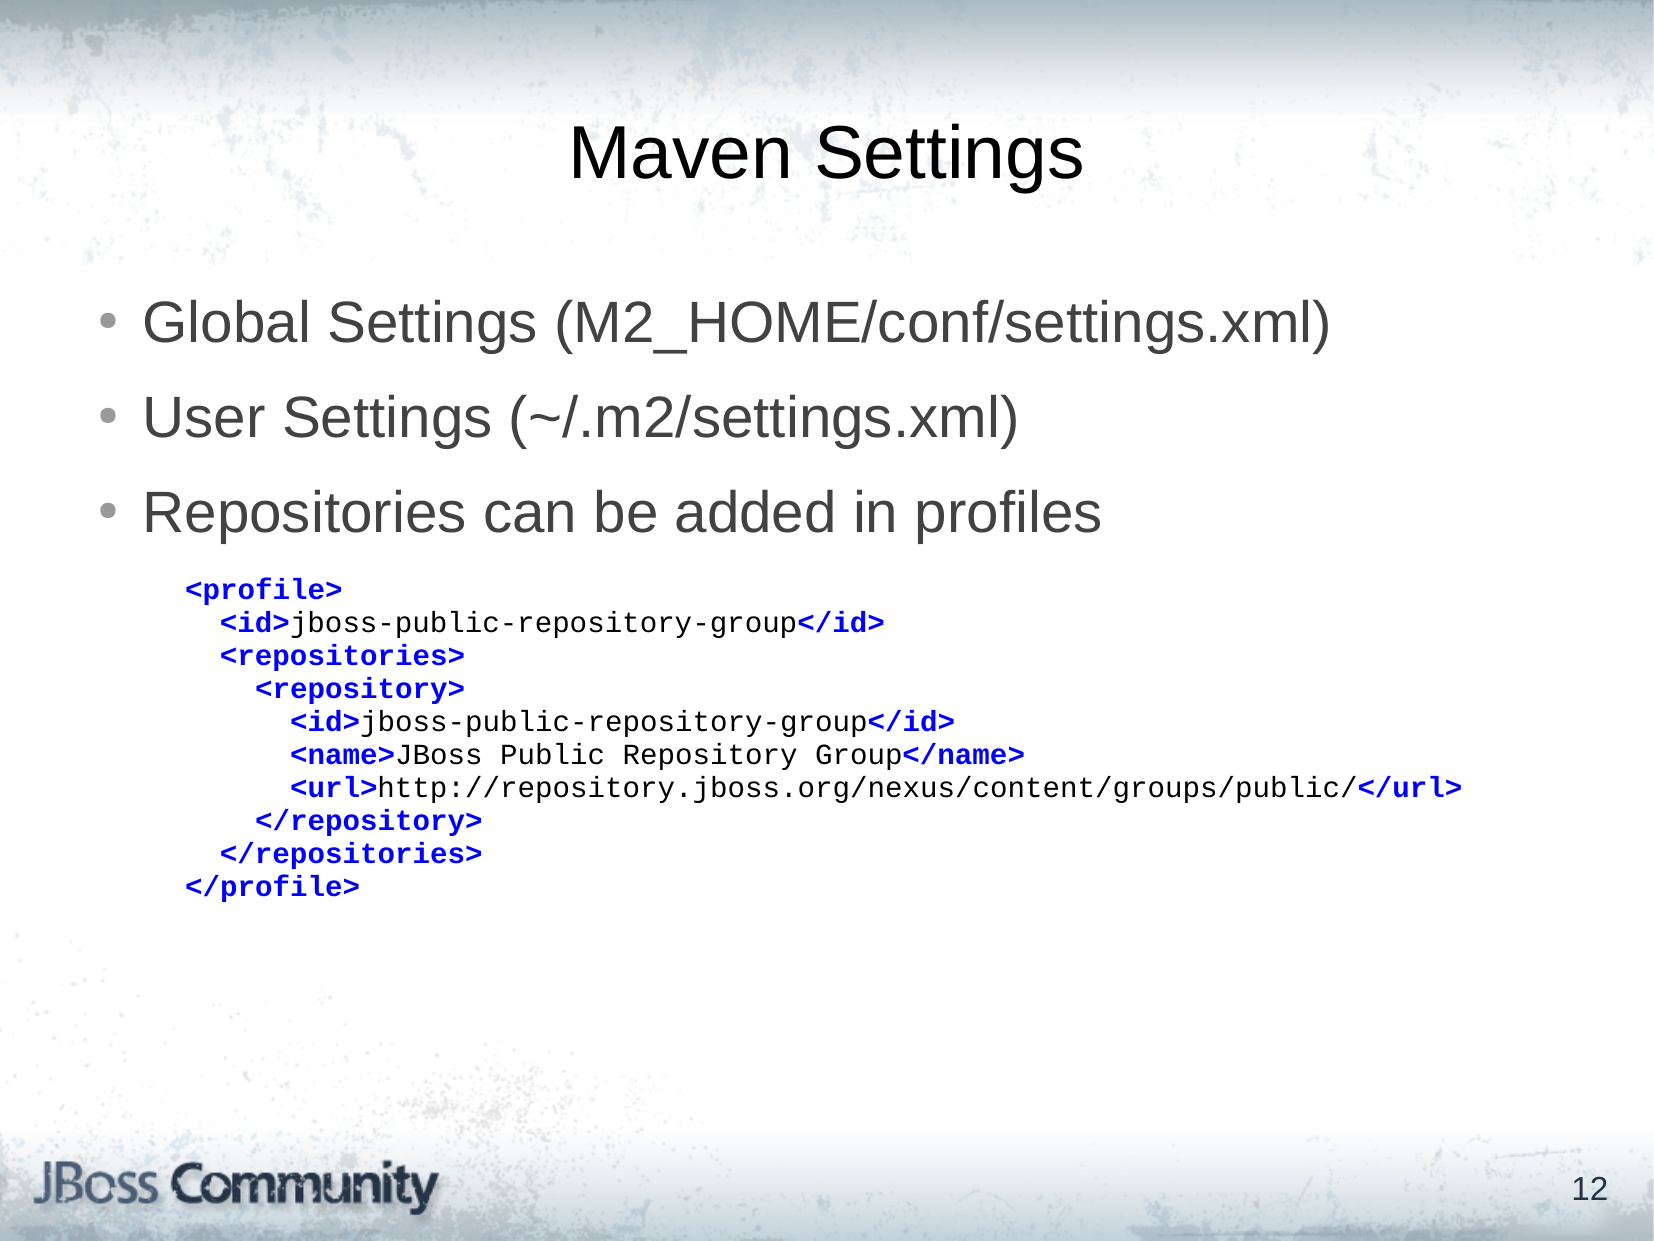

# Maven Settings
Global Settings (M2_HOME/conf/settings.xml)
User Settings (~/.m2/settings.xml)
Repositories can be added in profiles
 <profile>
 <id>jboss-public-repository-group</id>
 <repositories>
 <repository>
 <id>jboss-public-repository-group</id>
 <name>JBoss Public Repository Group</name>
 <url>http://repository.jboss.org/nexus/content/groups/public/</url>
 </repository>
 </repositories>
 </profile>